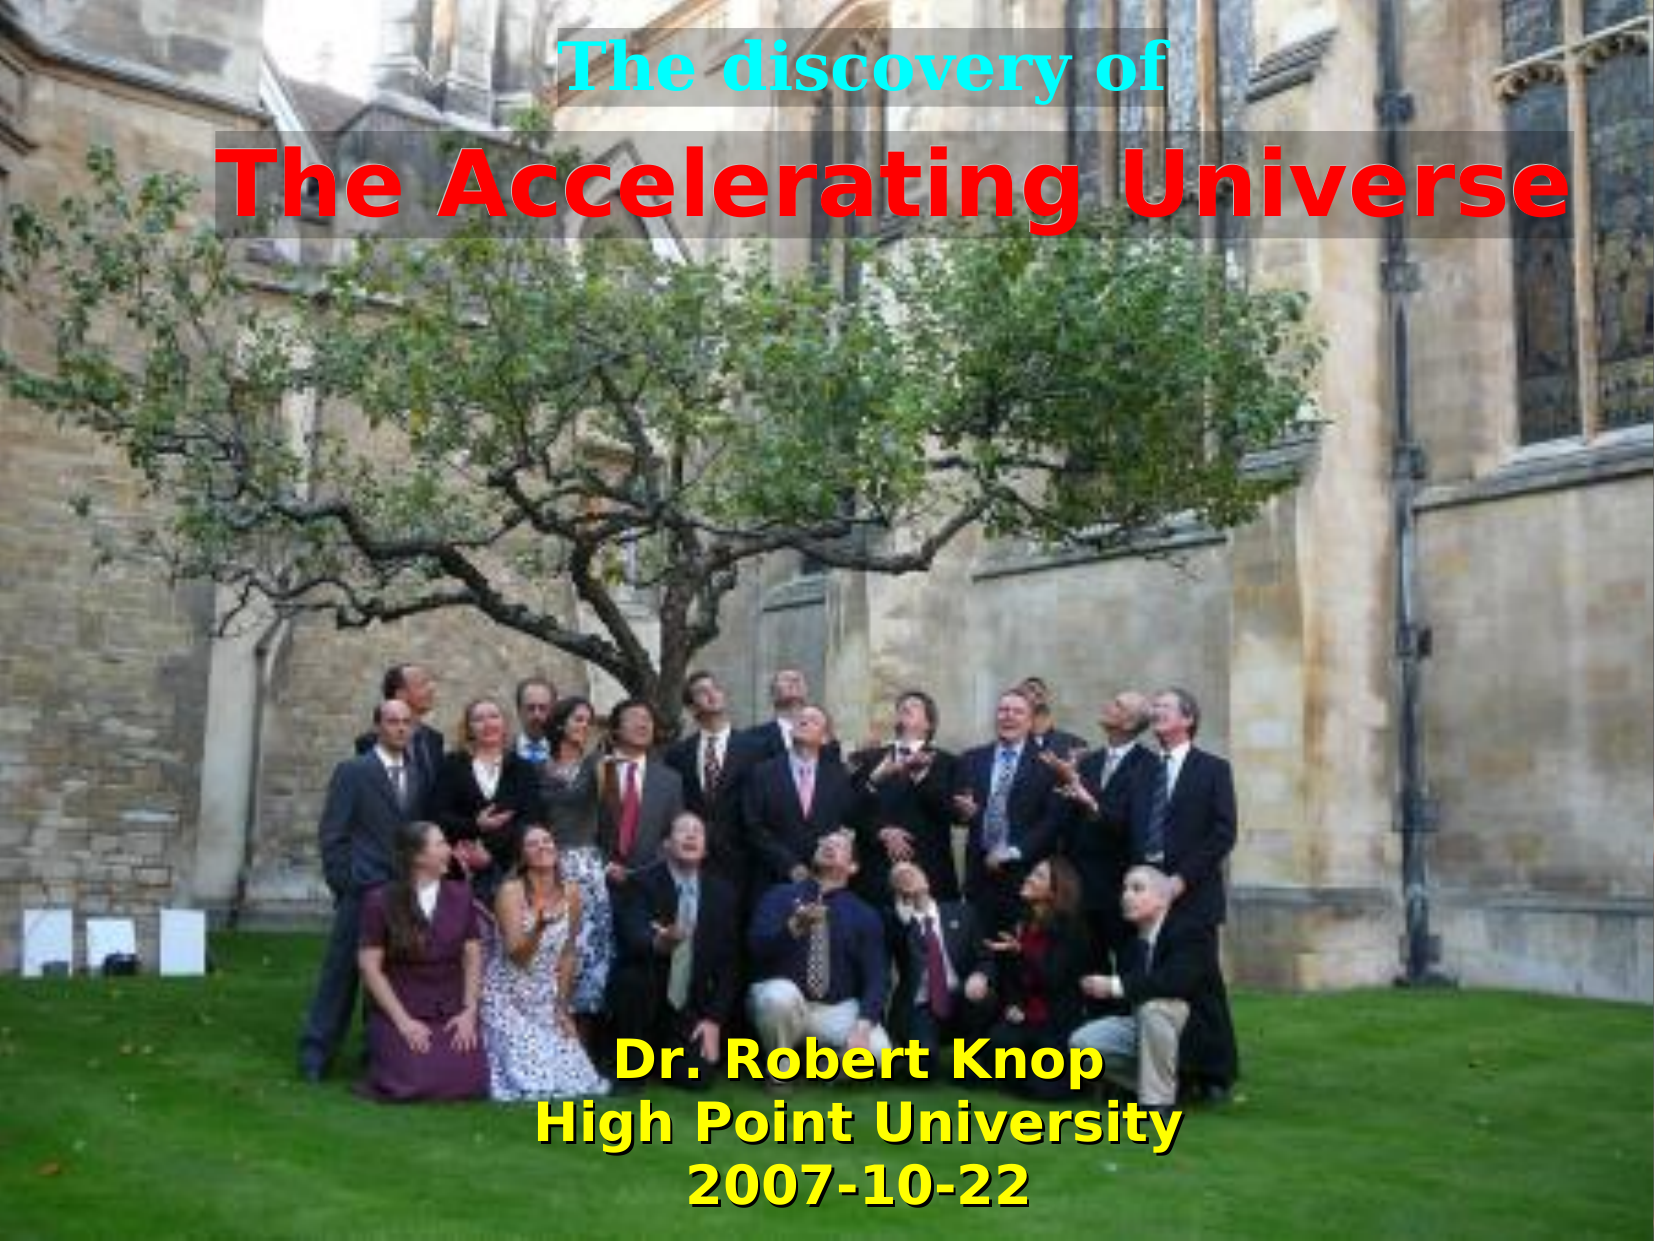

The discovery of
The Accelerating Universe
Dr. Robert Knop
High Point University
2007-10-22